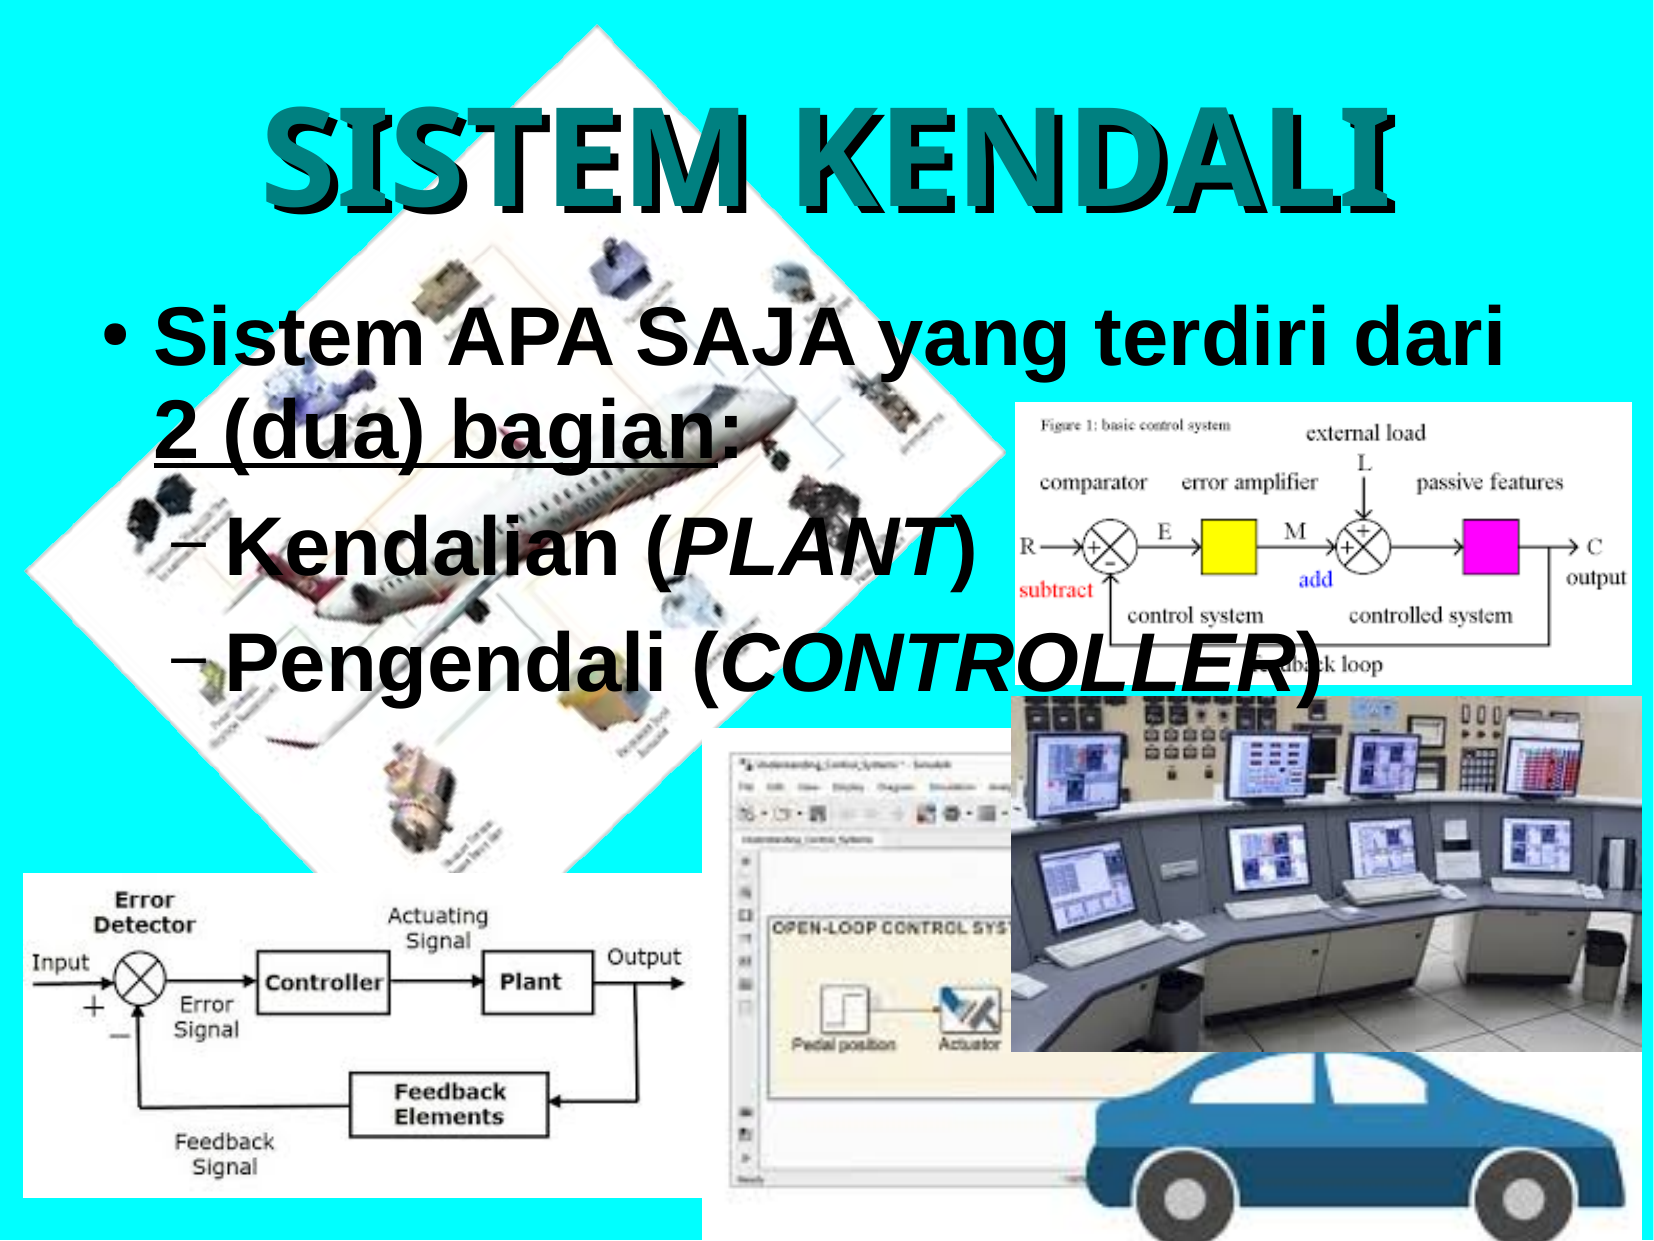

# SISTEM KENDALI
Sistem APA SAJA yang terdiri dari 2 (dua) bagian:
Kendalian (PLANT)
Pengendali (CONTROLLER)